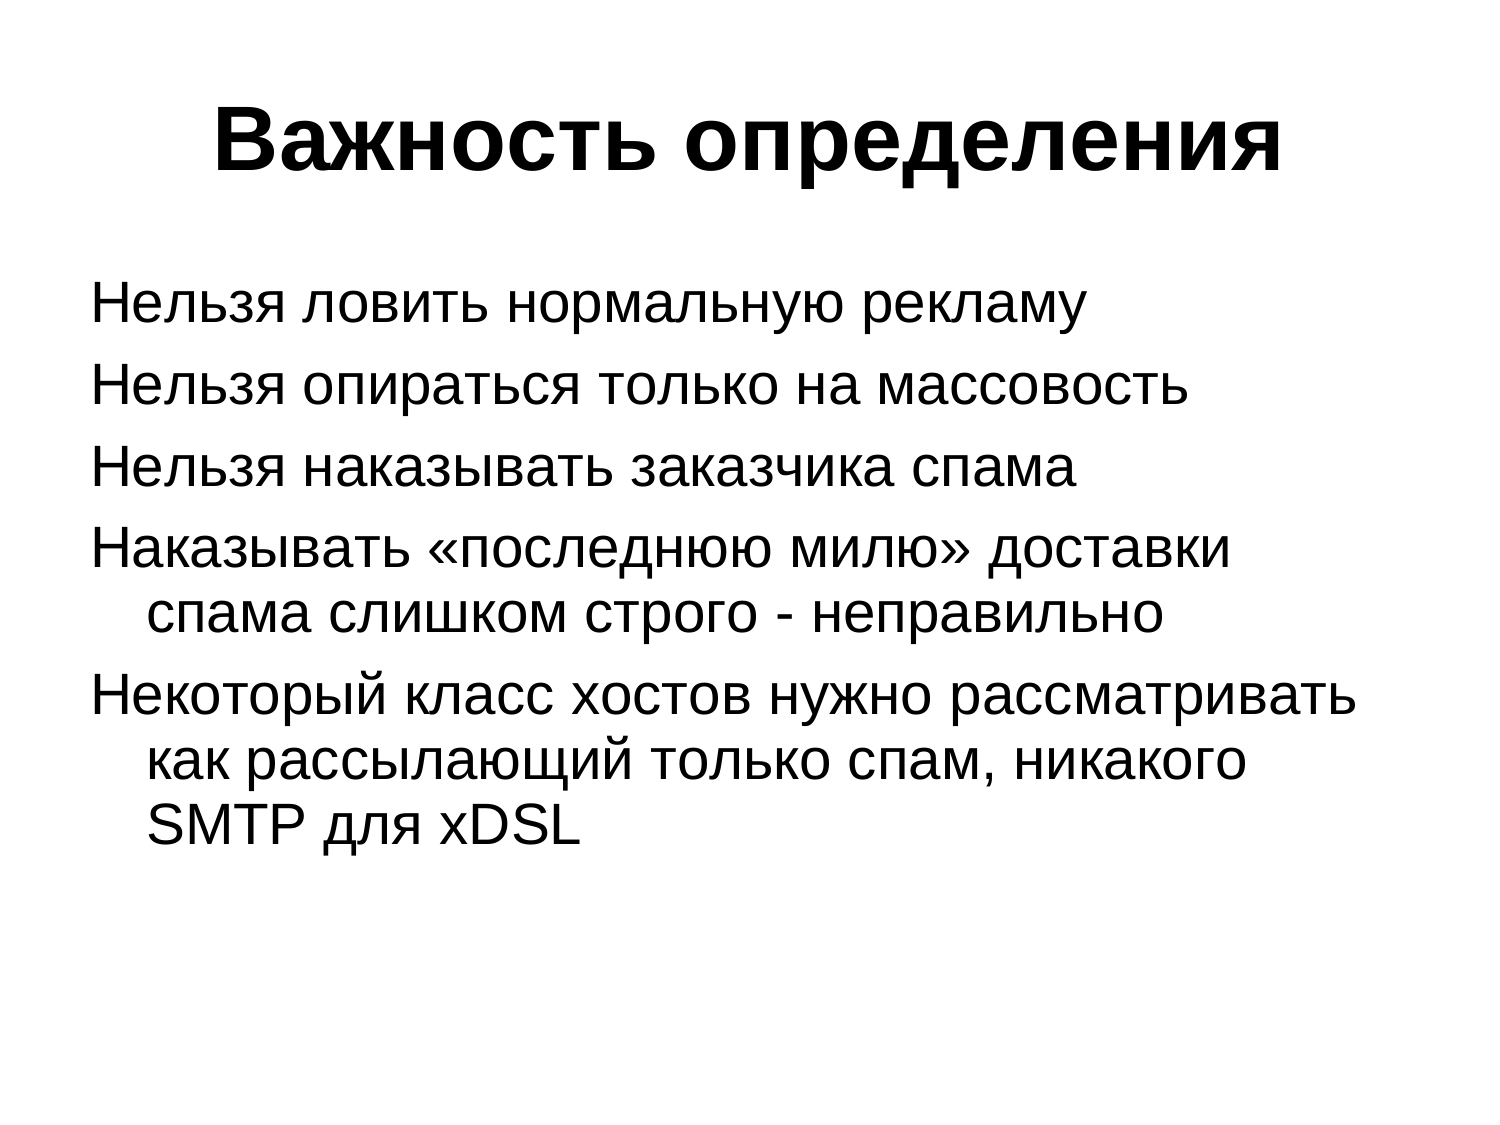

# Важность определения
Нельзя ловить нормальную рекламу
Нельзя опираться только на массовость
Нельзя наказывать заказчика спама
Наказывать «последнюю милю» доставки спама слишком строго - неправильно
Некоторый класс хостов нужно рассматривать как рассылающий только спам, никакого SMTP для xDSL